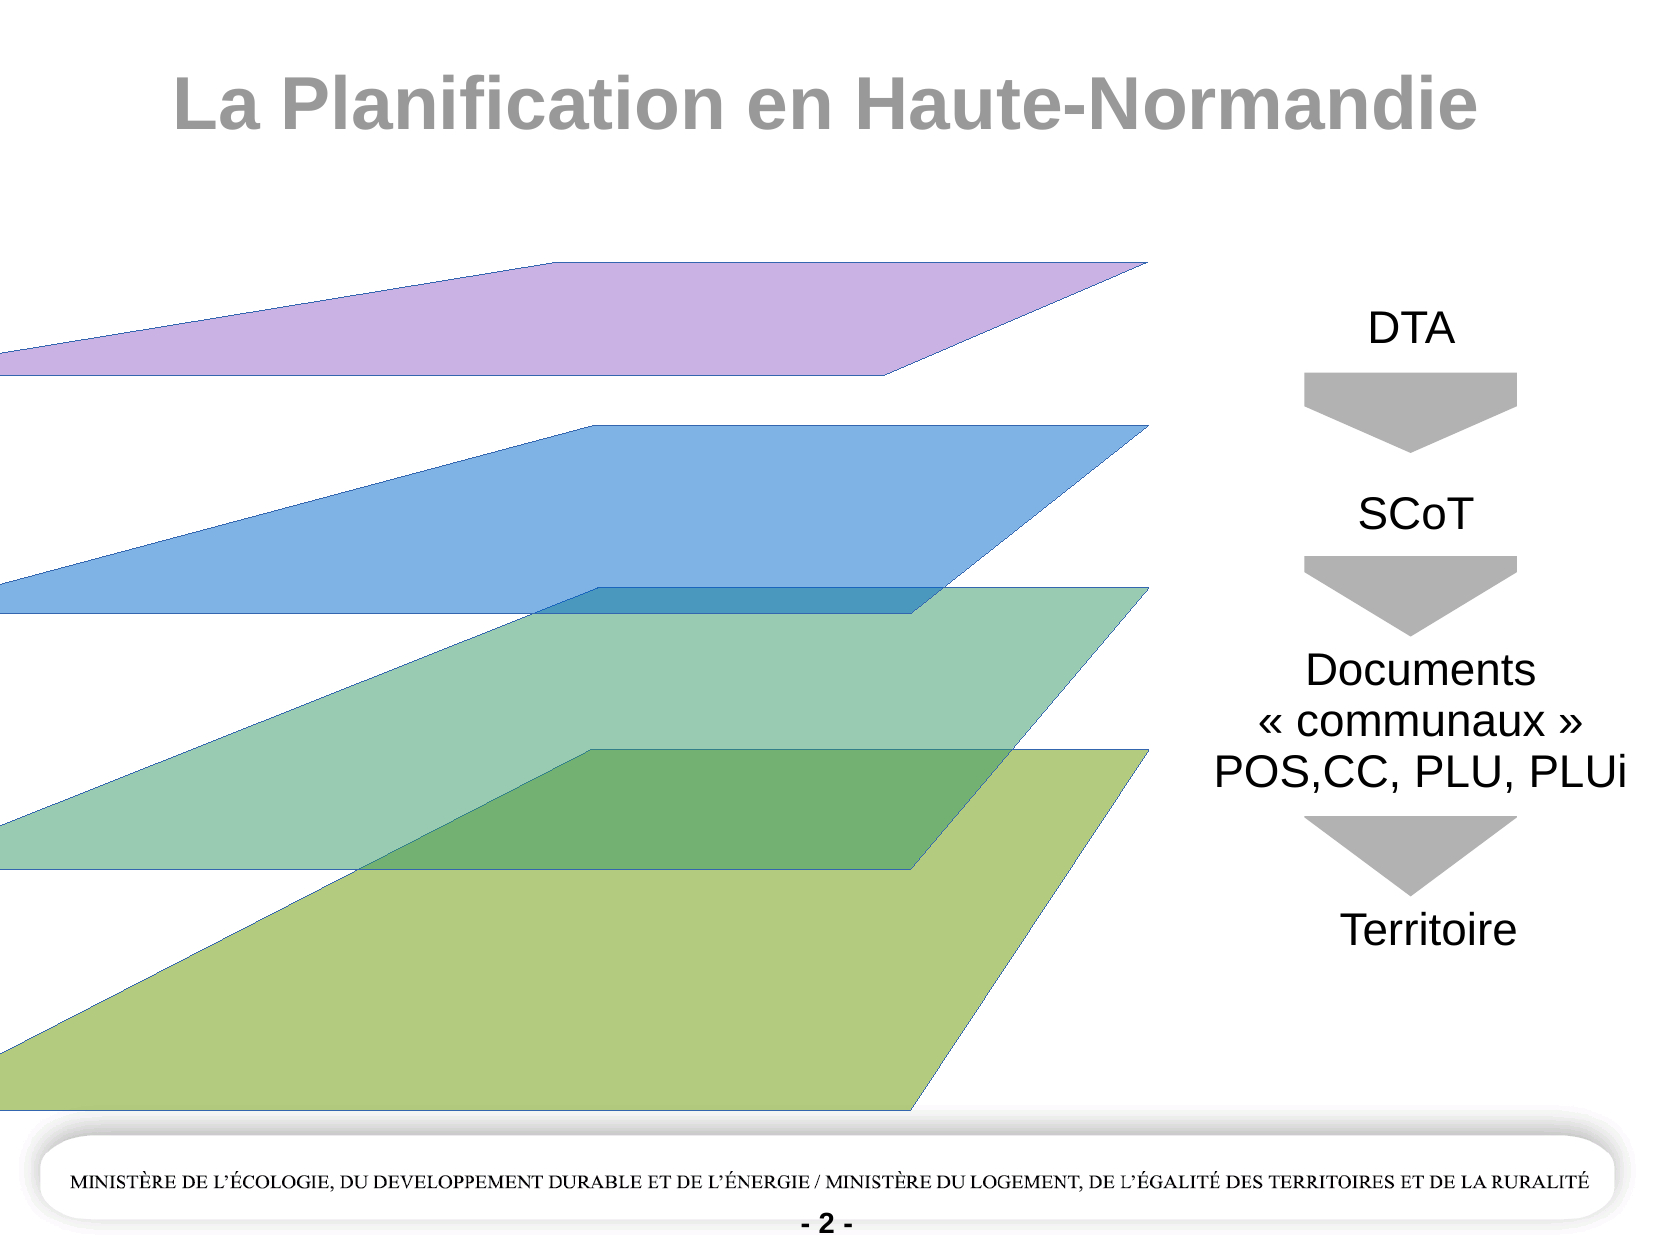

# La Planification en Haute-Normandie
DTA
SCoT
Documents
« communaux »
POS,CC, PLU, PLUi
Territoire